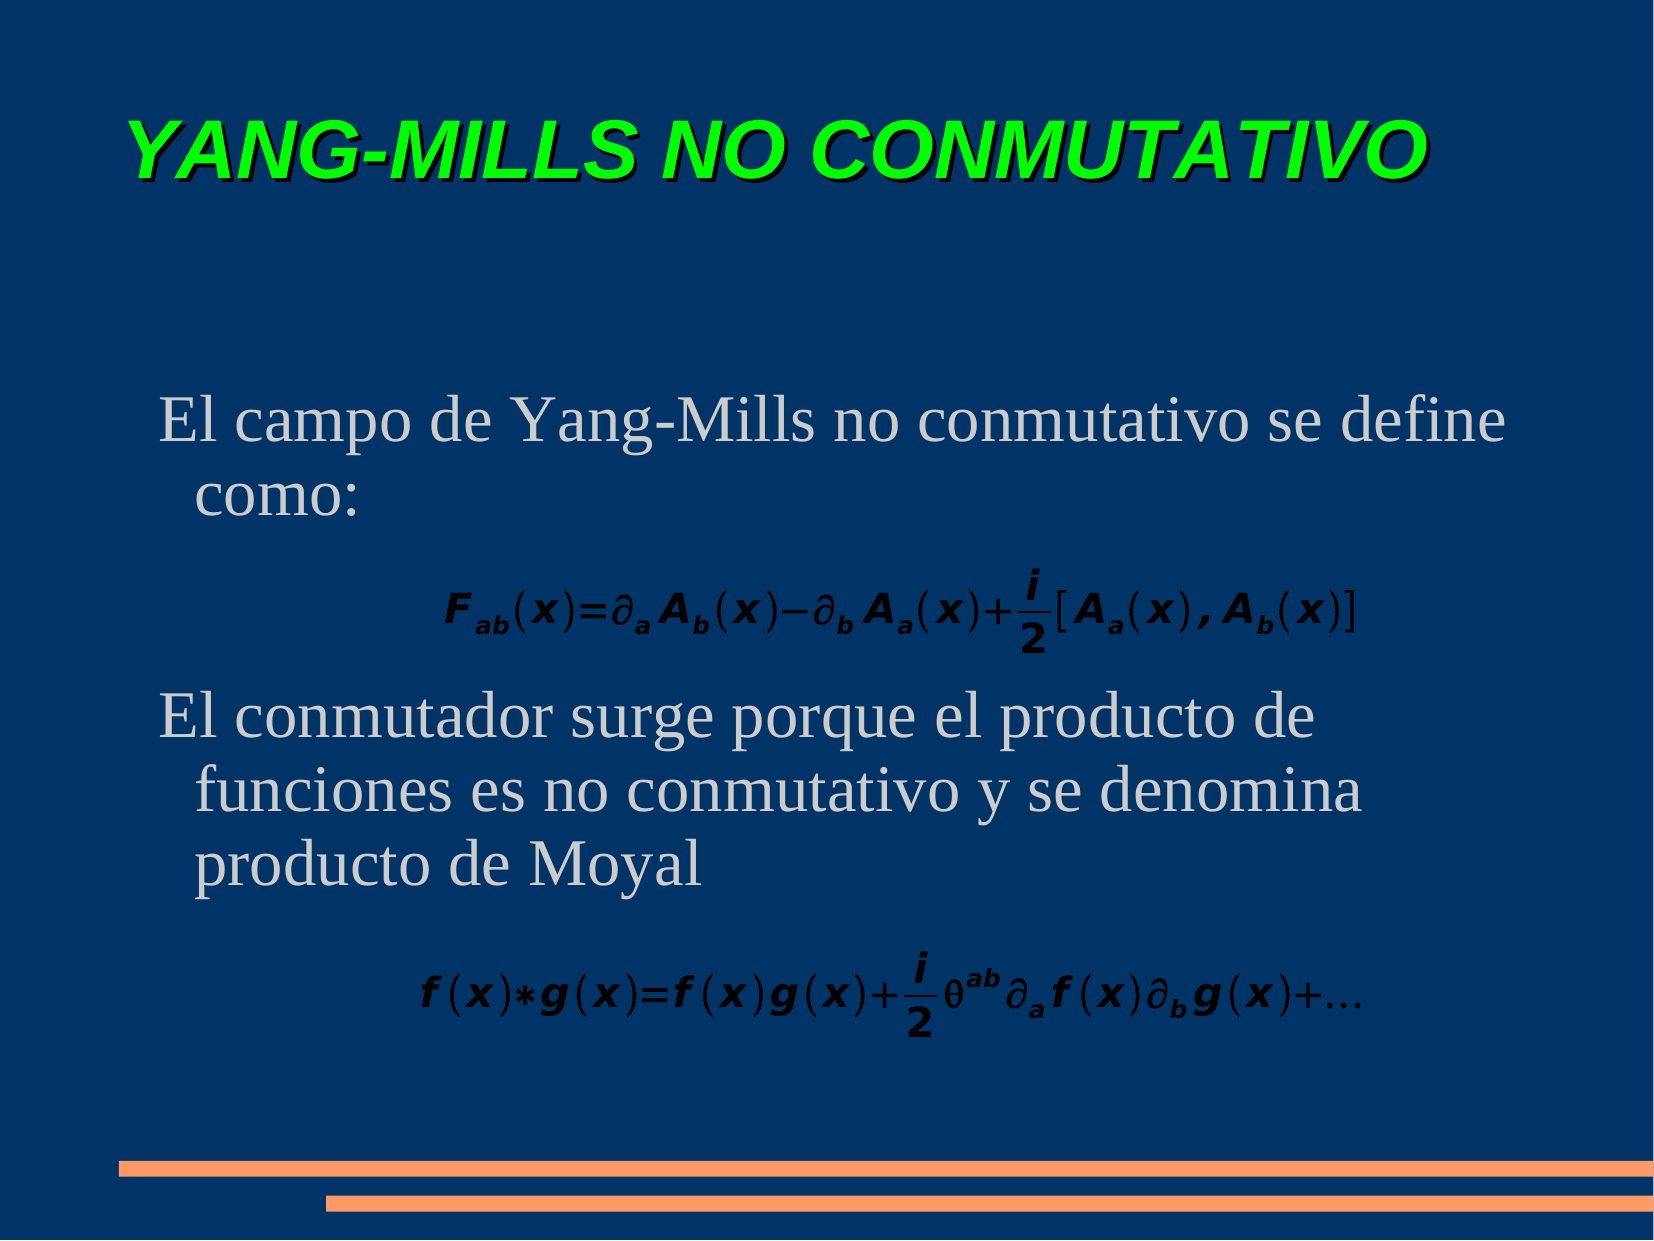

# YANG-MILLS NO CONMUTATIVO
El campo de Yang-Mills no conmutativo se define como:
El conmutador surge porque el producto de funciones es no conmutativo y se denomina producto de Moyal